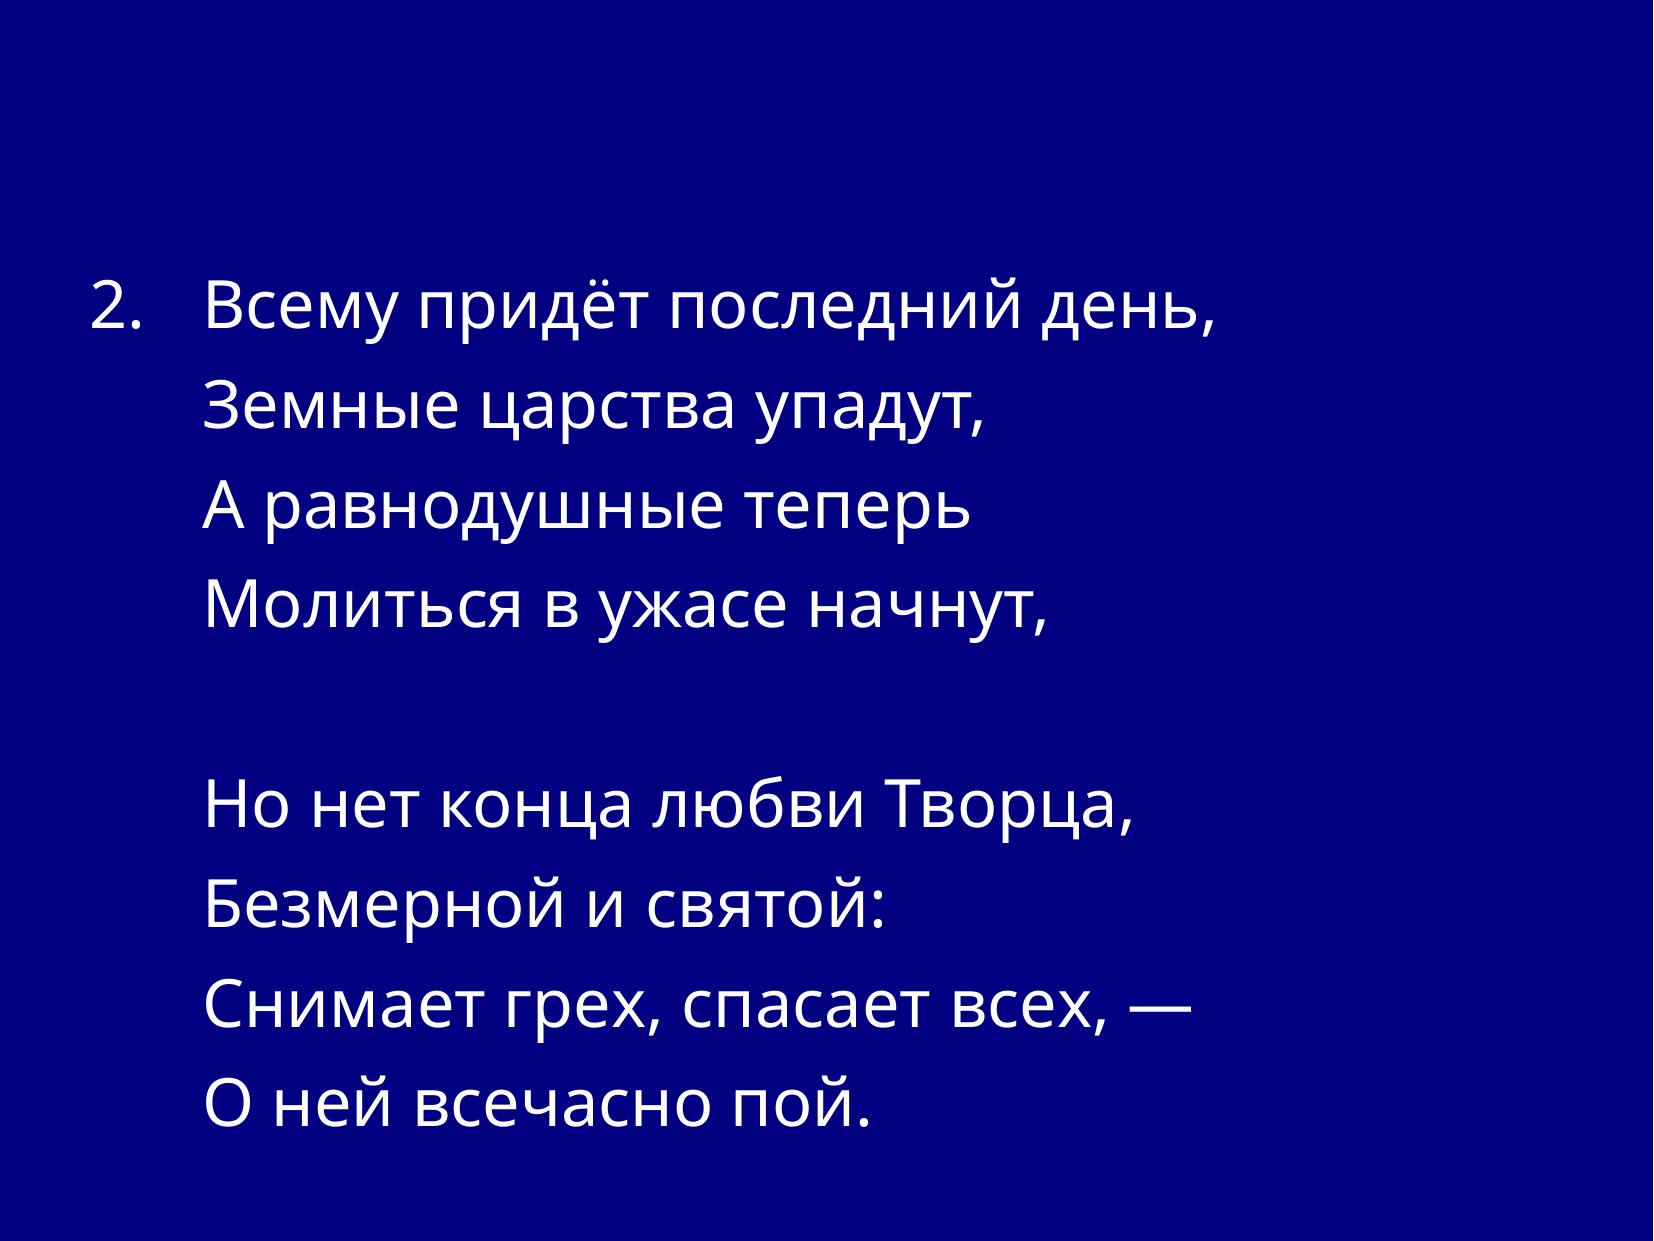

2.	Всему придёт последний день,
	Земные царства упадут,
	А равнодушные теперь
	Молиться в ужасе начнут,
	Но нет конца любви Творца,
	Безмерной и святой:
	Снимает грех, спасает всех, —
	О ней всечасно пой.